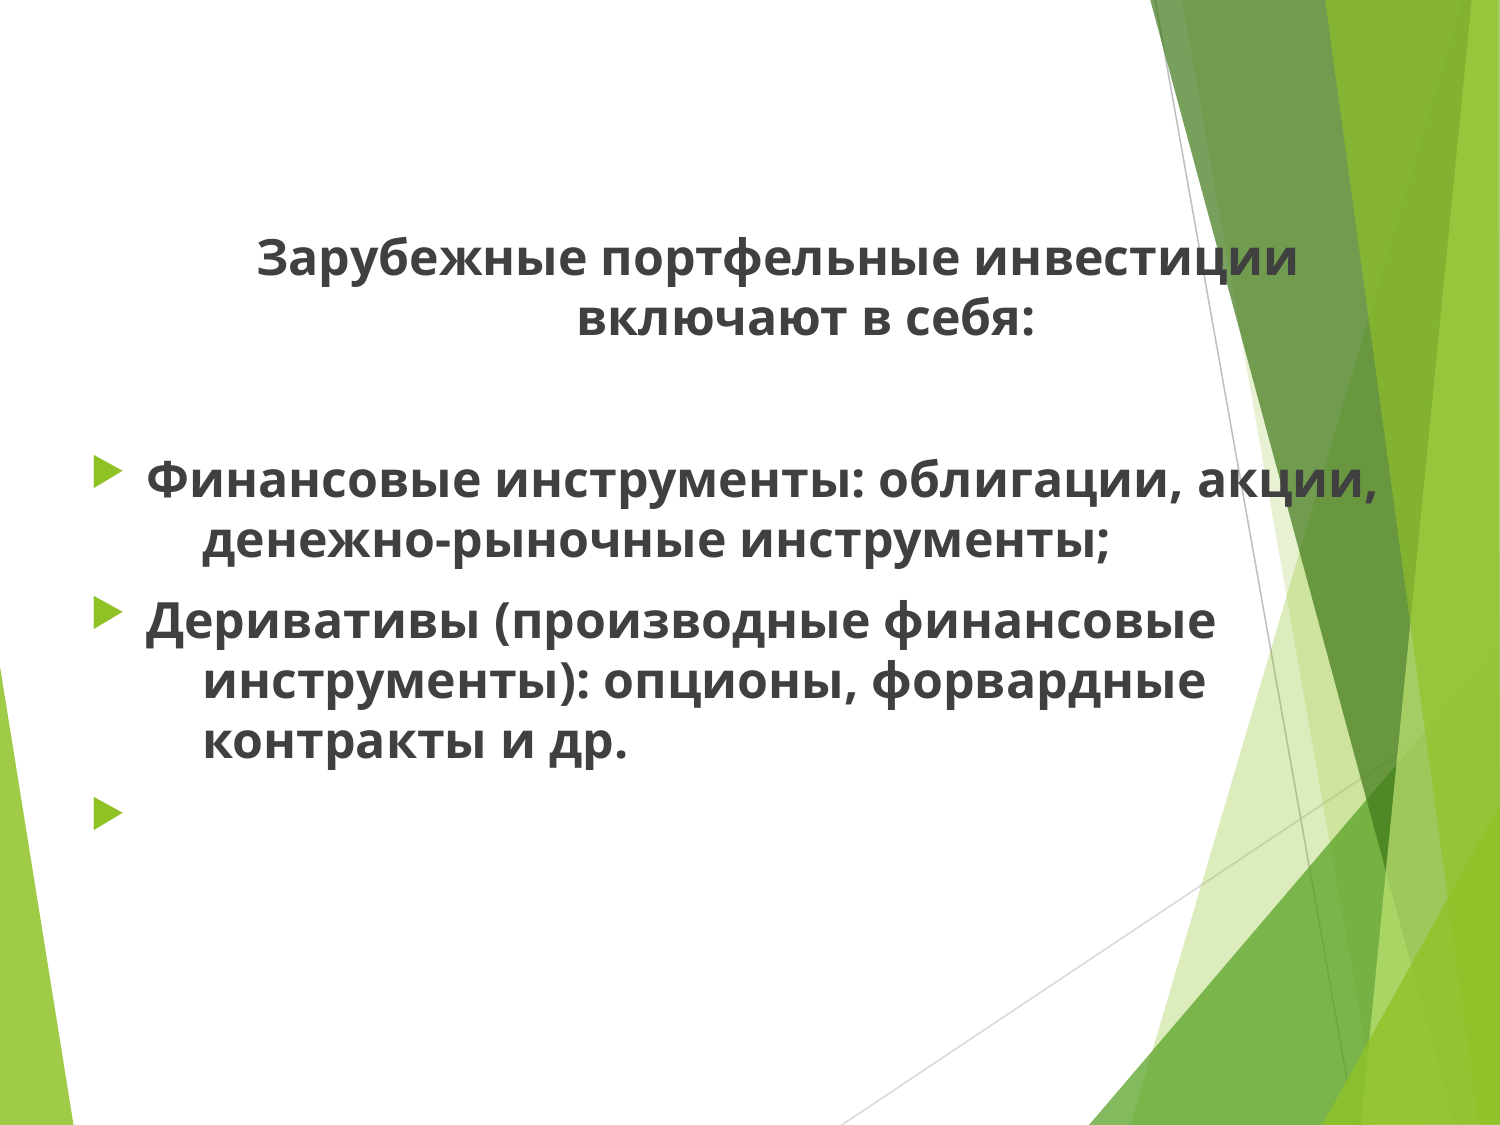

# Зарубежные портфельные инвестиции включают в себя:
Финансовые инструменты: облигации, акции, денежно-рыночные инструменты;
Деривативы (производные финансовые инструменты): опционы, форвардные контракты и др.